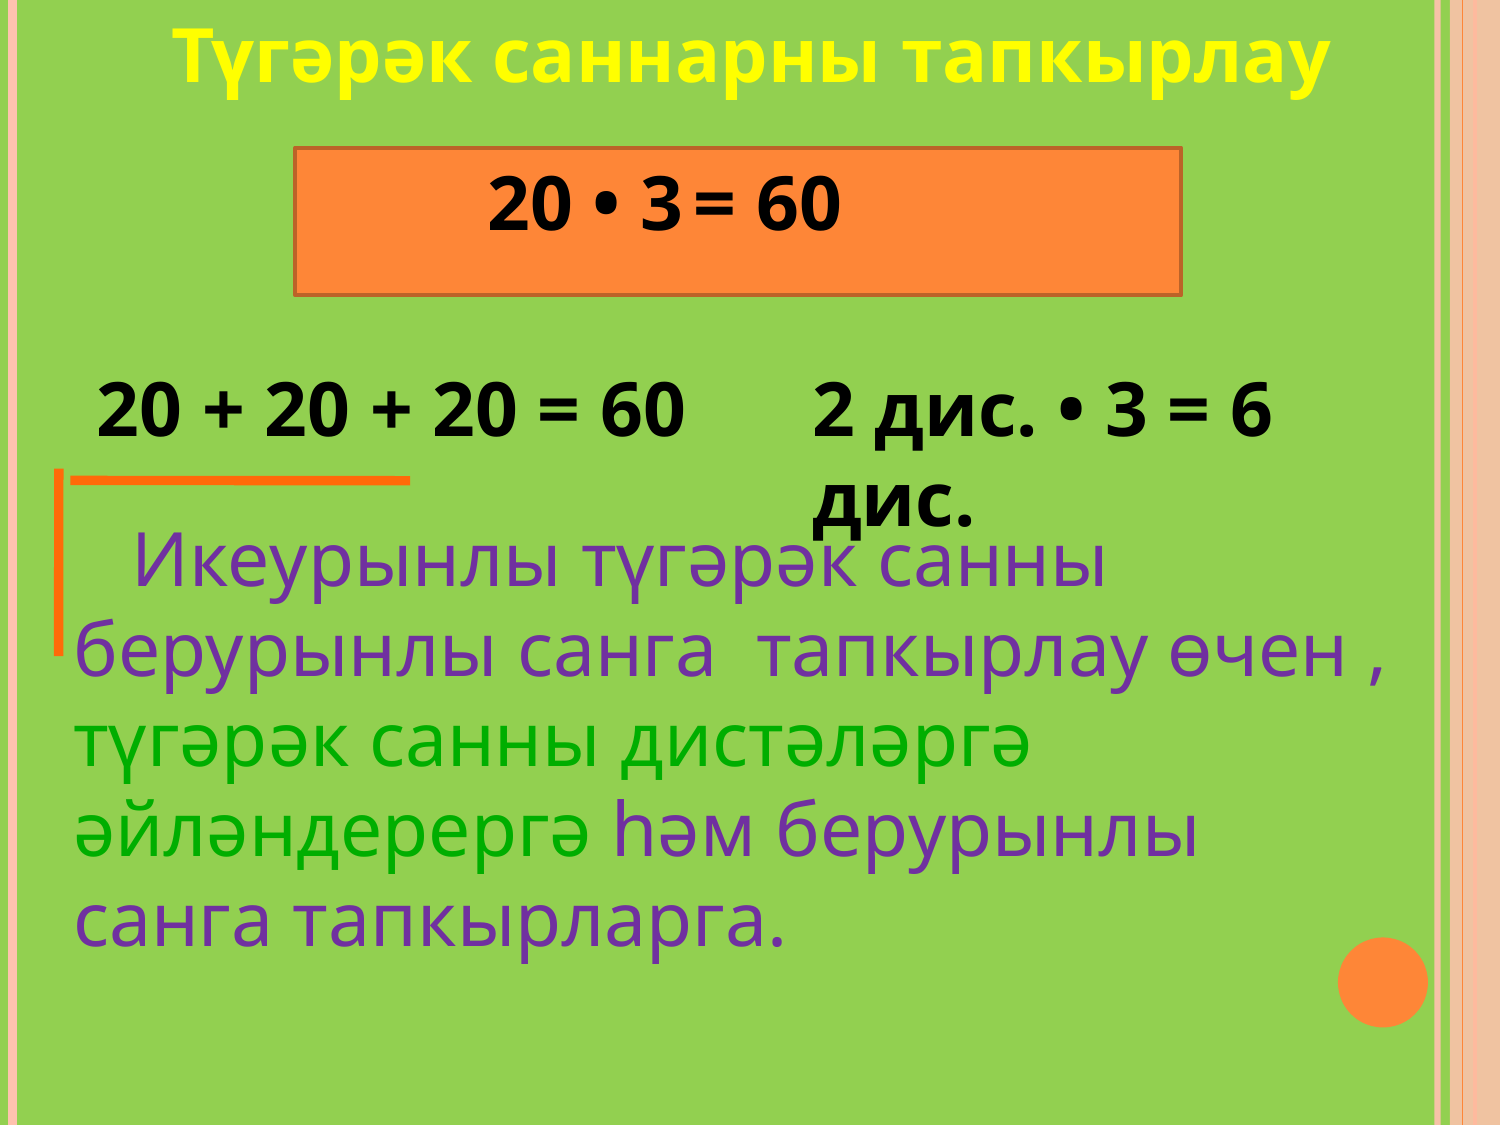

Түгәрәк саннарны тапкырлау
20 • 3
= 60
20 + 20 + 20 = 60
2 дис. • 3 = 6 дис.
 Икеурынлы түгәрәк санны берурынлы санга тапкырлау өчен , түгәрәк санны дистәләргә әйләндерергә һәм берурынлы санга тапкырларга.